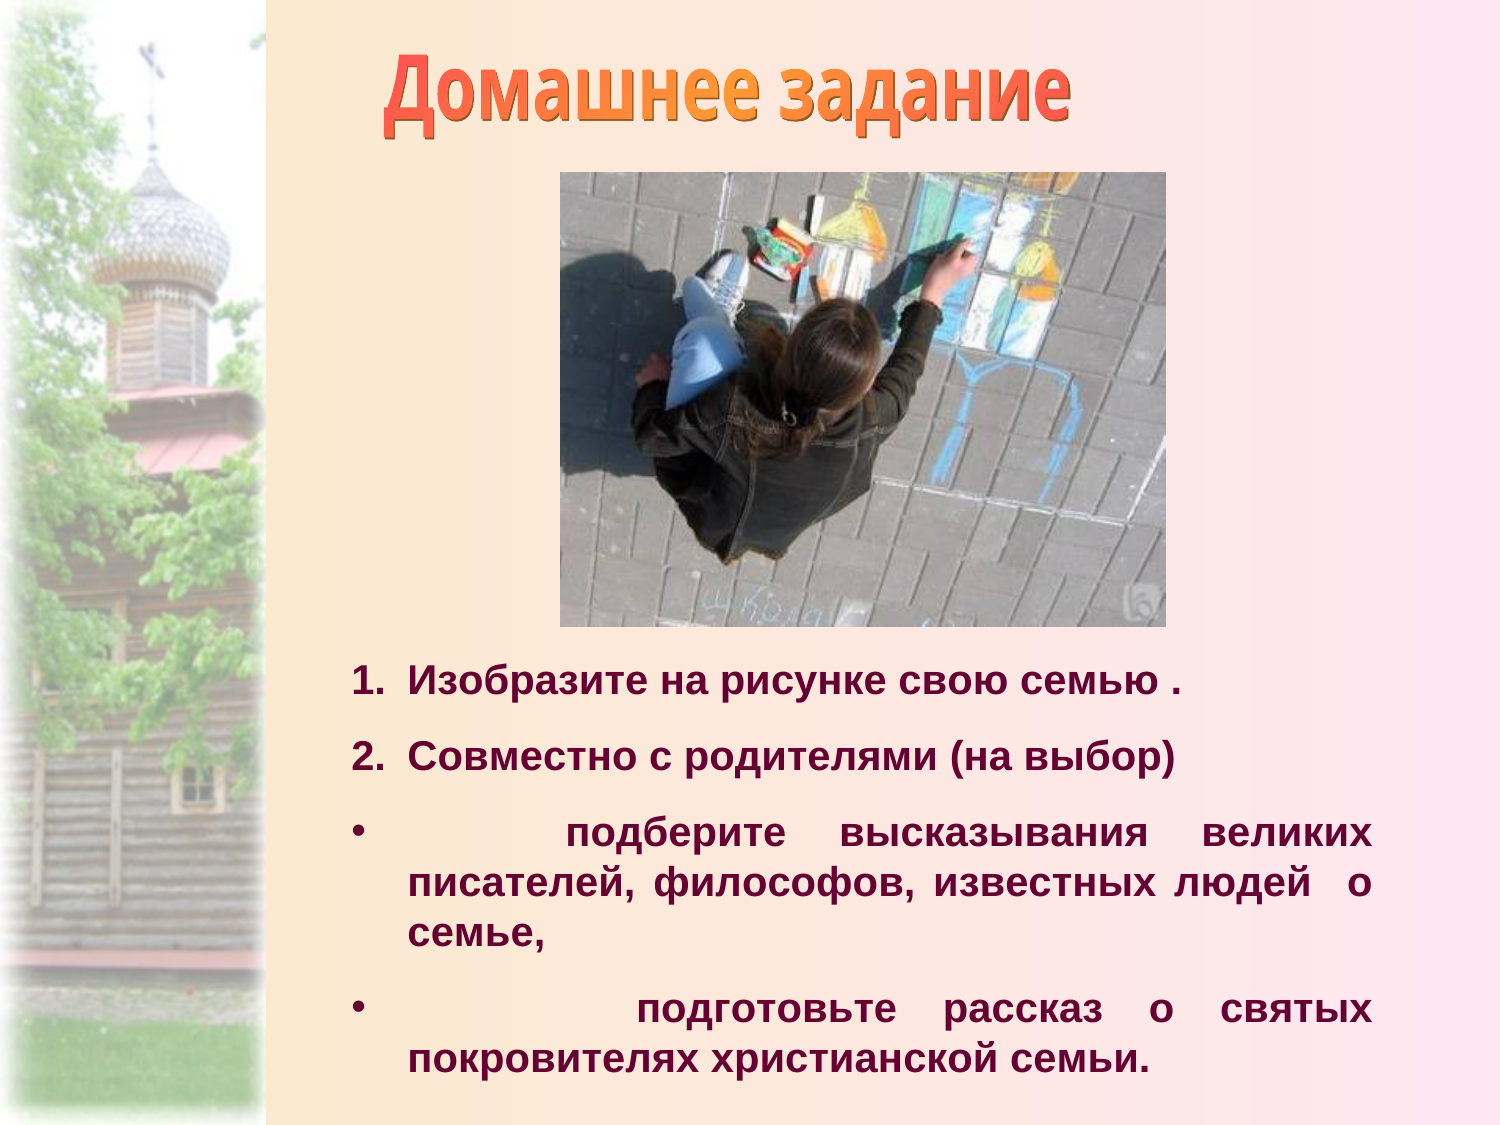

Домашнее задание
Изобразите на рисунке свою семью .
Совместно с родителями (на выбор)
 подберите высказывания великих писателей, философов, известных людей о семье,
 подготовьте рассказ о святых покровителях христианской семьи.